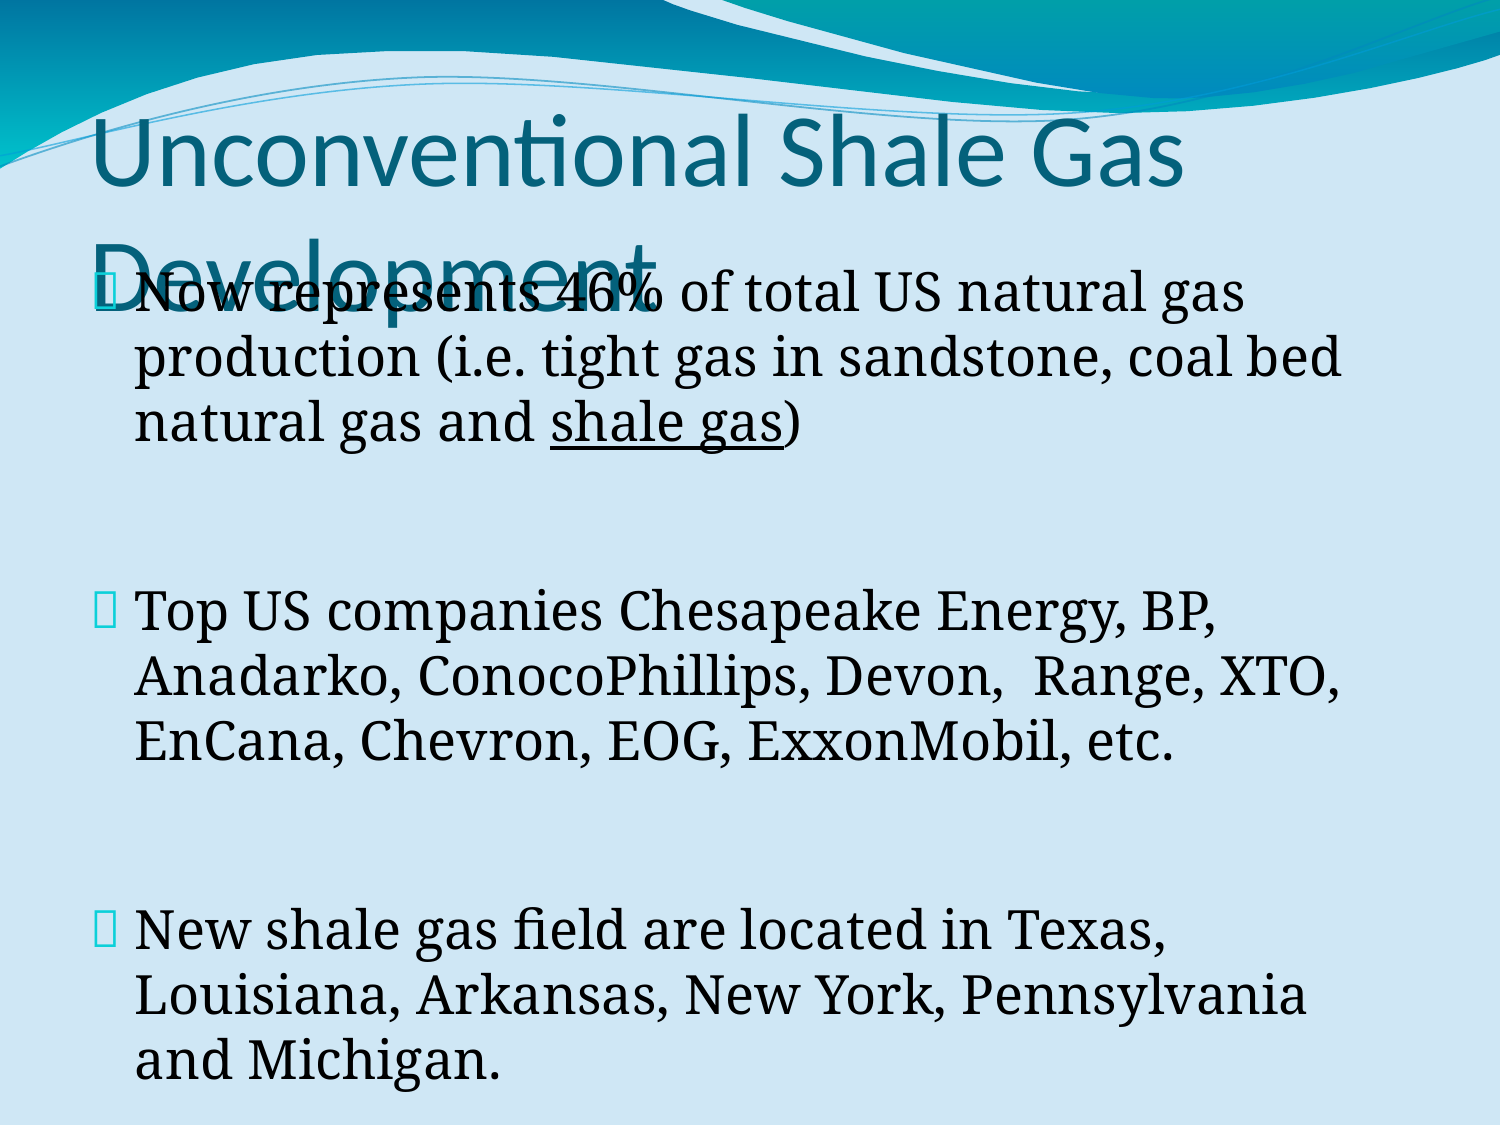

# Unconventional Shale Gas Development
Now represents 46% of total US natural gas production (i.e. tight gas in sandstone, coal bed natural gas and shale gas)
Top US companies Chesapeake Energy, BP, Anadarko, ConocoPhillips, Devon, Range, XTO, EnCana, Chevron, EOG, ExxonMobil, etc.
New shale gas field are located in Texas, Louisiana, Arkansas, New York, Pennsylvania and Michigan.
Other shale gas fields include North & South Dakota, Colorado, Utah, Arizona, Oklahoma, Virginia, West Virginia, Indiana, Ohio, Maryland, Wyoming.